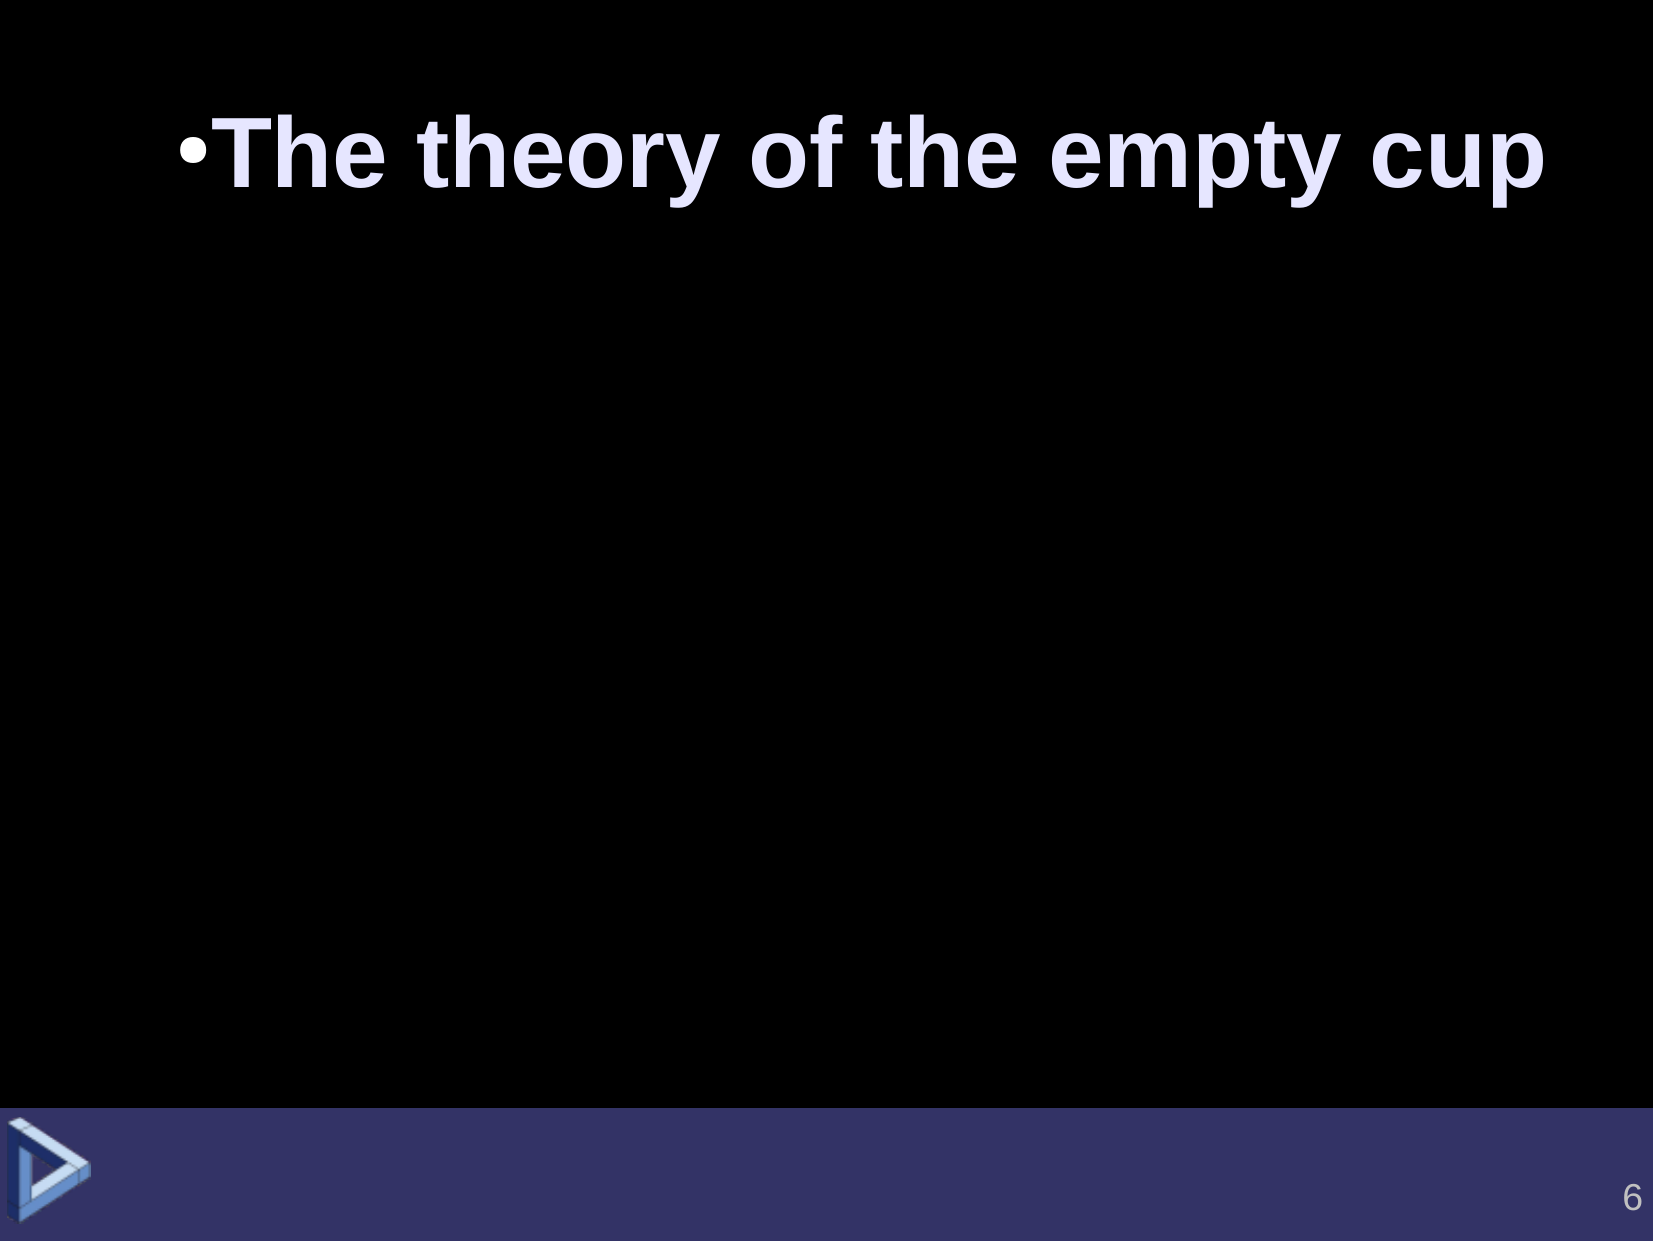

# The theory of the empty cup